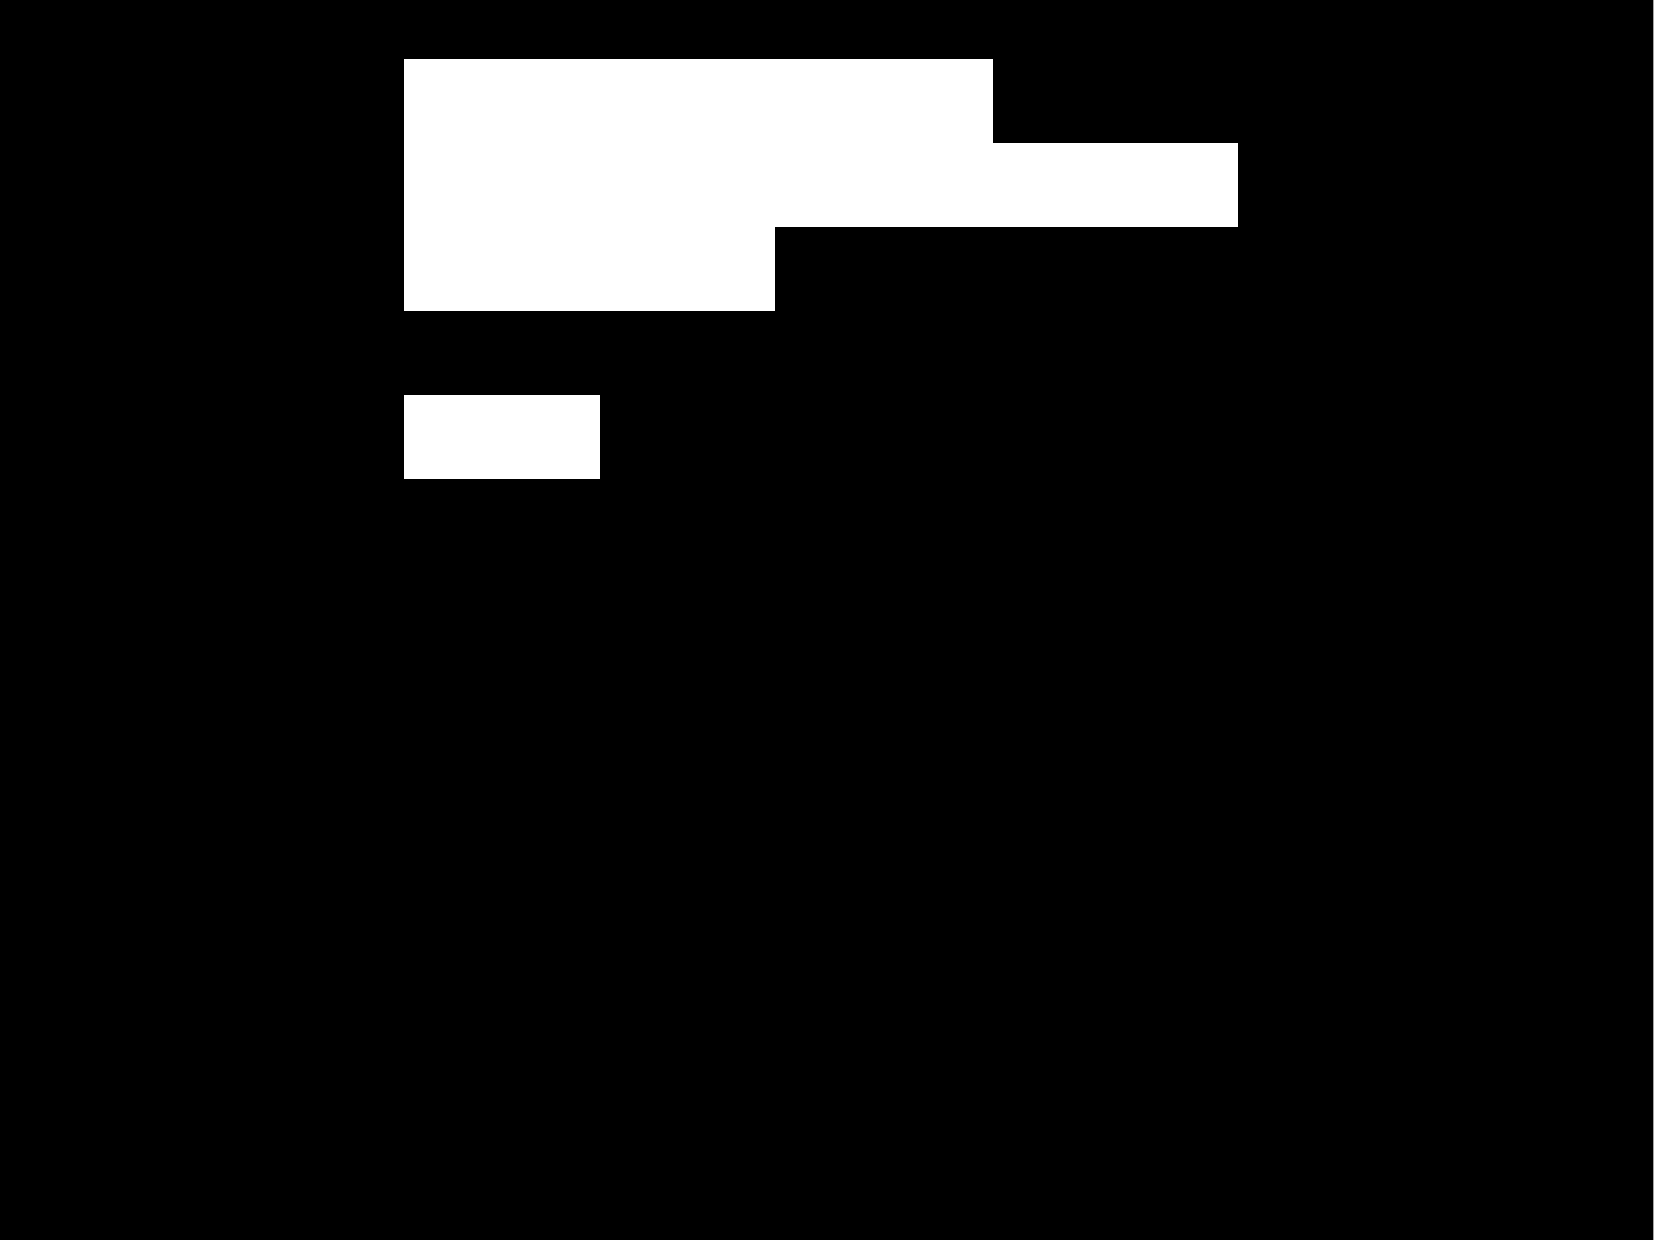

# Your love is in me
In my life and every song
That I sing!
(intro)